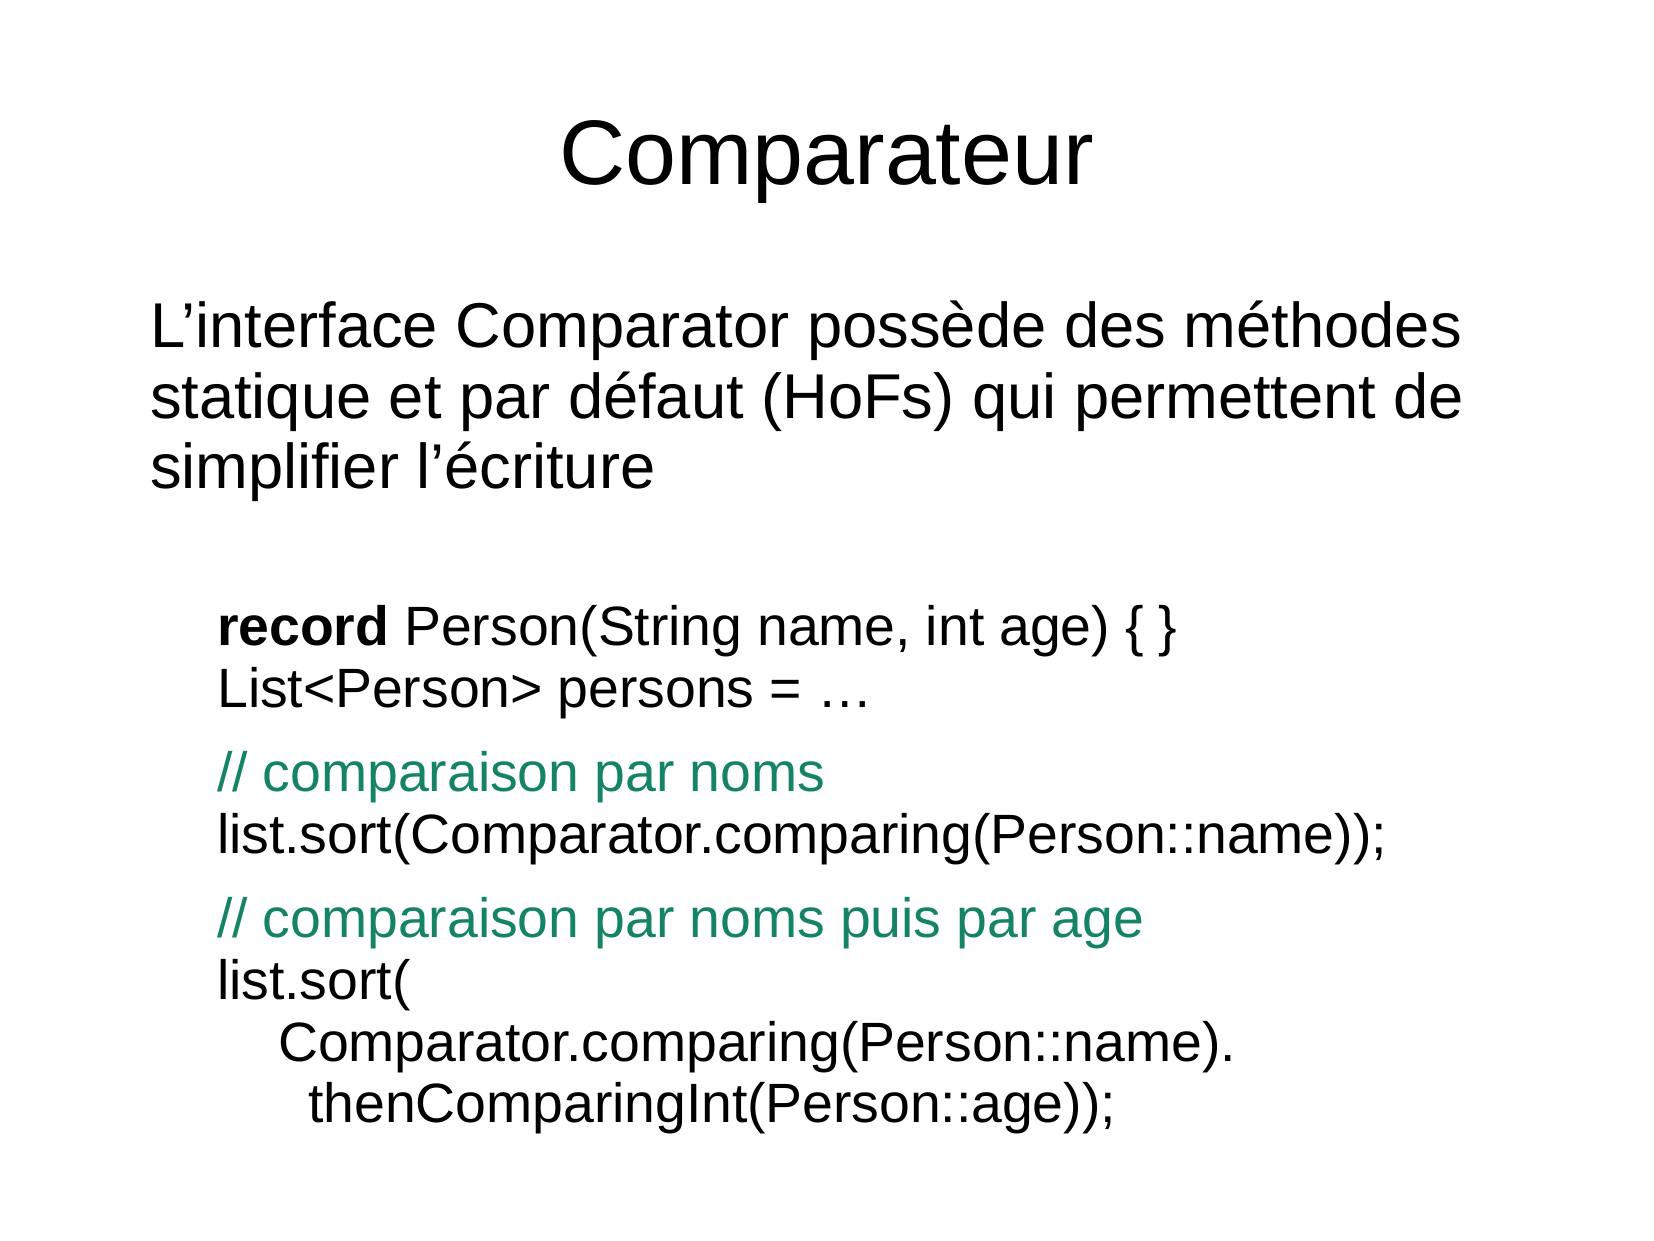

# Comparateur
L’interface Comparator possède des méthodes statique et par défaut (HoFs) qui permettent de simplifier l’écriture
record Person(String name, int age) { }
List<Person> persons = …
// comparaison par noms
list.sort(Comparator.comparing(Person::name));
// comparaison par noms puis par age
list.sort(
 Comparator.comparing(Person::name).
 thenComparingInt(Person::age));